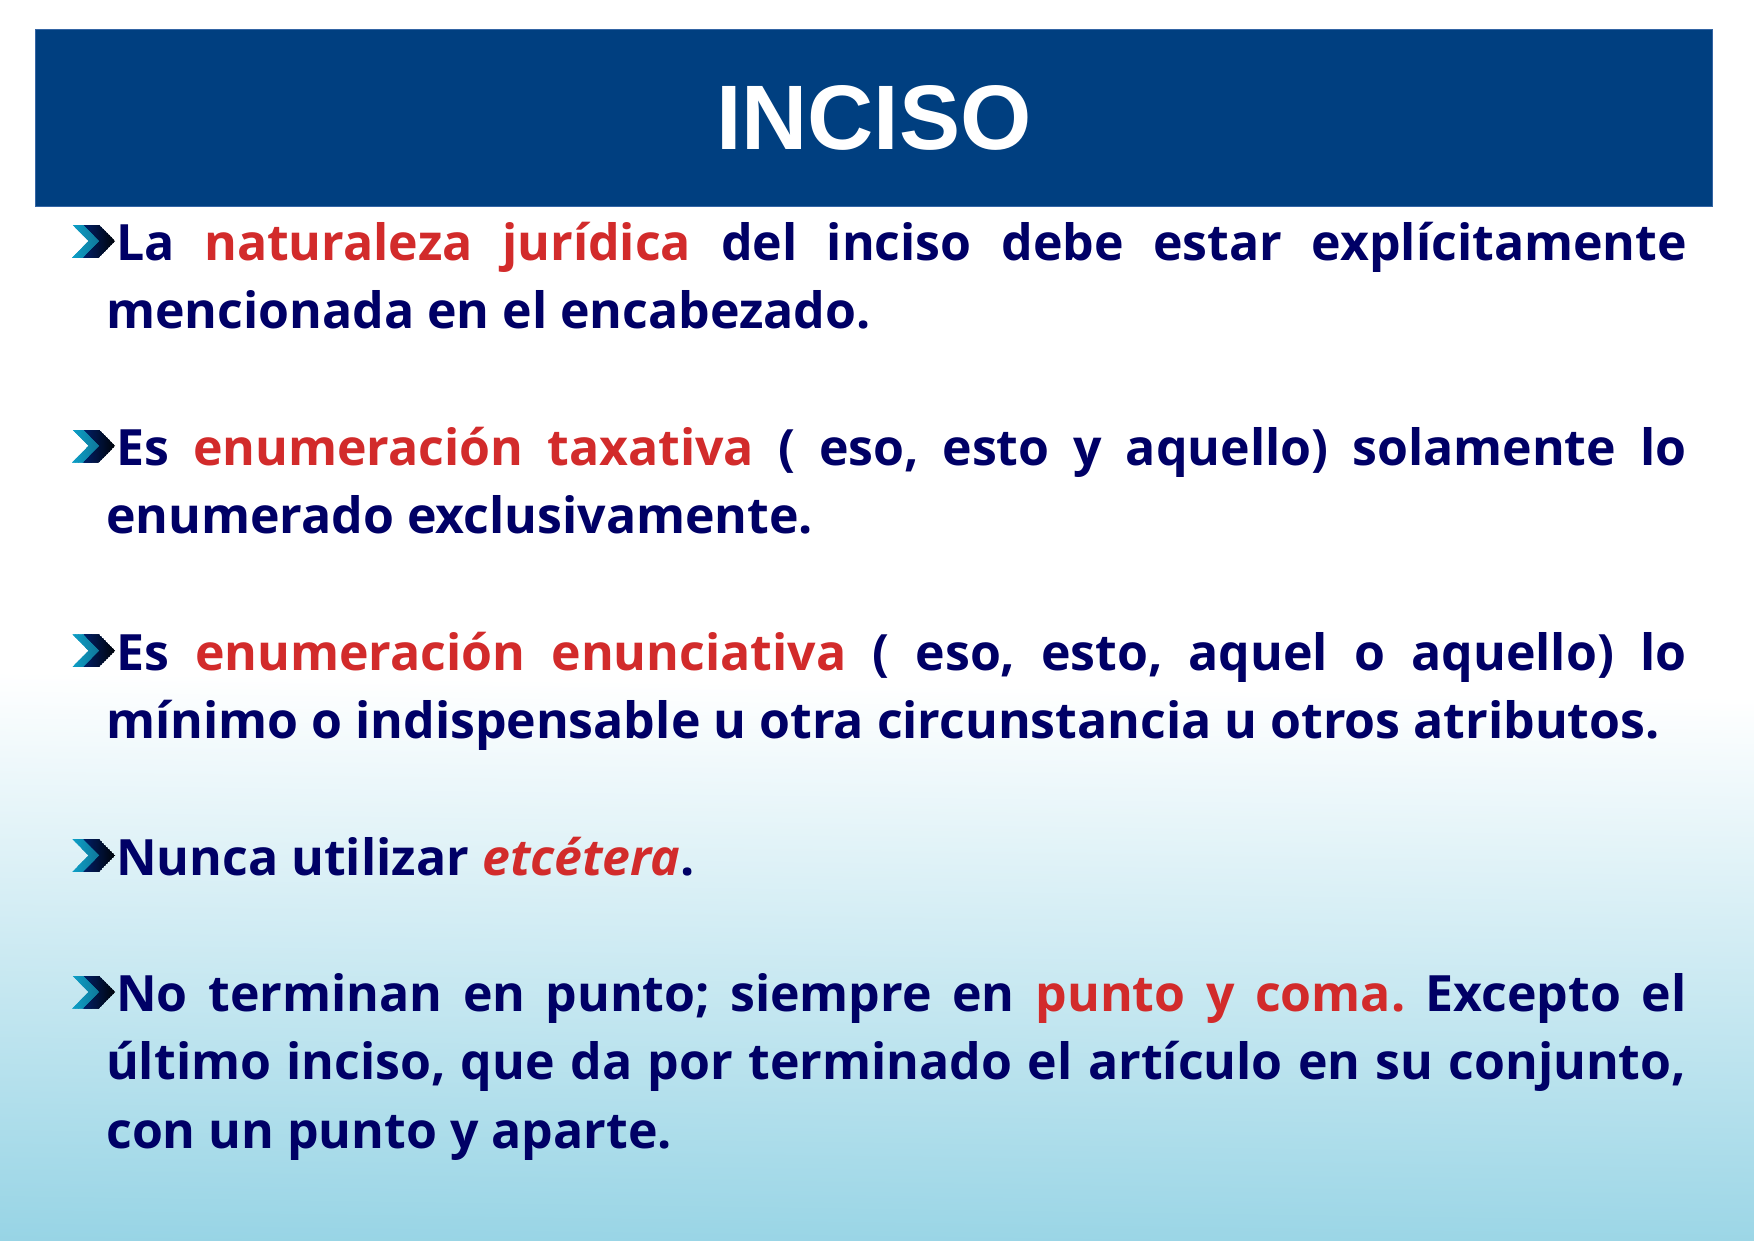

INCISO
# La naturaleza jurídica del inciso debe estar explícitamente mencionada en el encabezado.
Es enumeración taxativa ( eso, esto y aquello) solamente lo enumerado exclusivamente.
Es enumeración enunciativa ( eso, esto, aquel o aquello) lo mínimo o indispensable u otra circunstancia u otros atributos.
Nunca utilizar etcétera.
No terminan en punto; siempre en punto y coma. Excepto el último inciso, que da por terminado el artículo en su conjunto, con un punto y aparte.